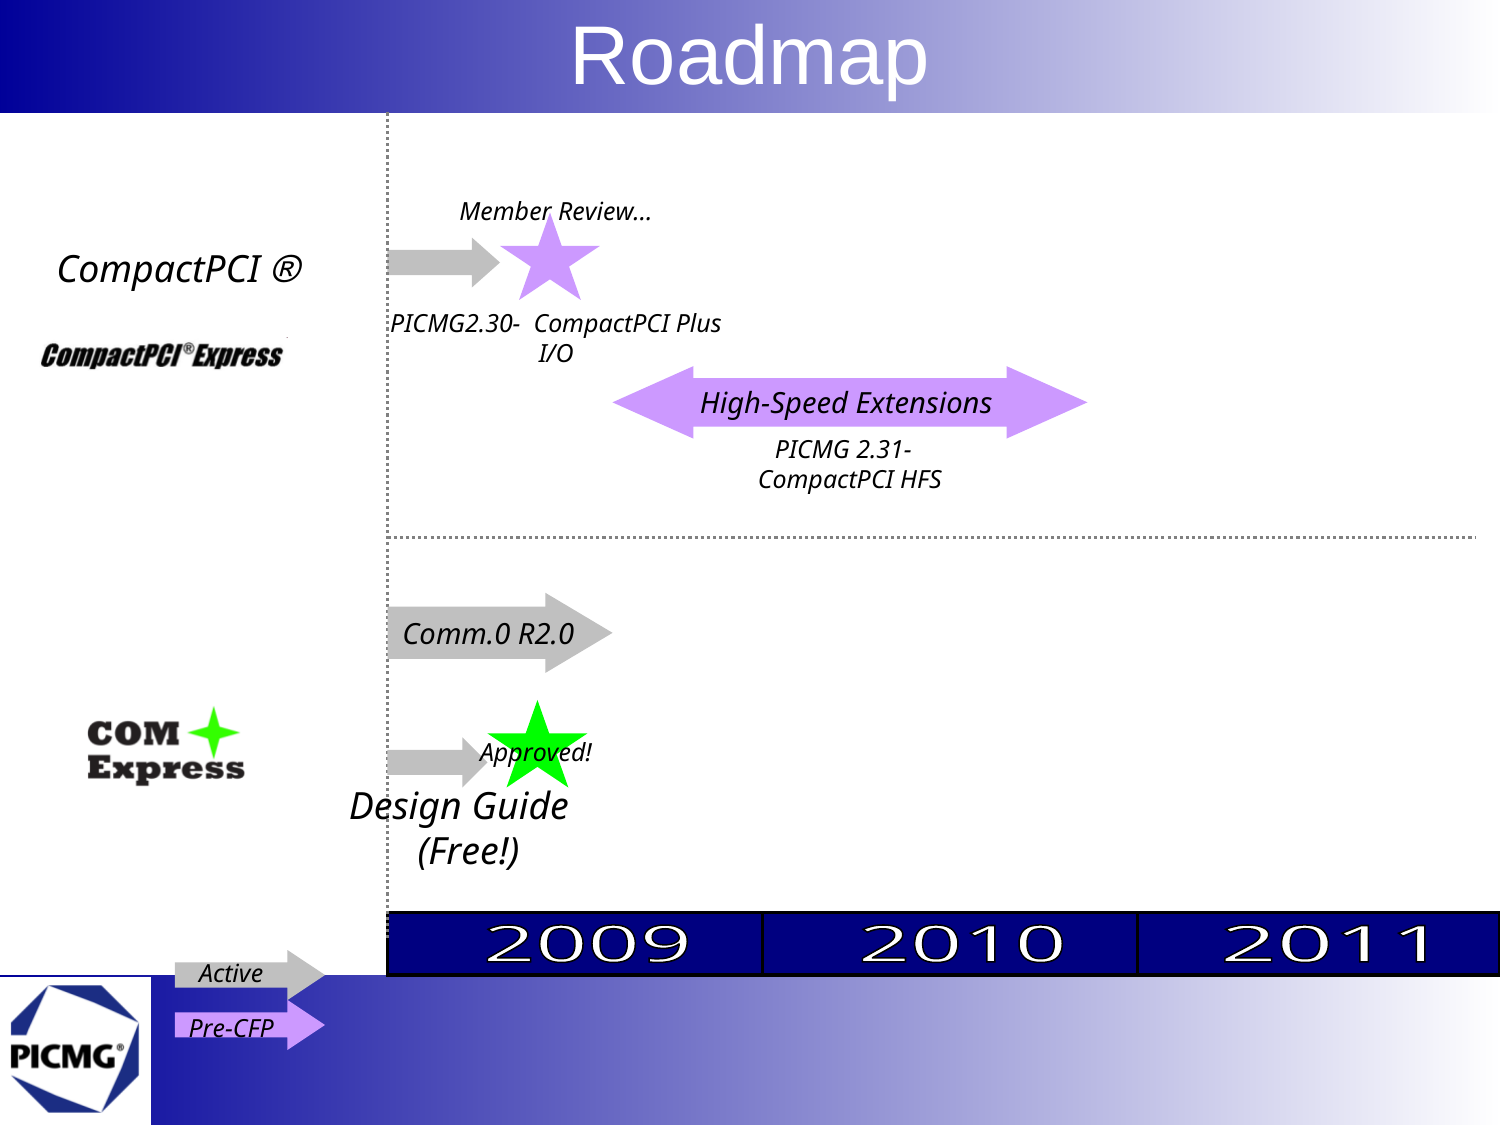

# Roadmap
Member Review…
CompactPCI 
PICMG2.30- CompactPCI Plus I/O
High-Speed Extensions
PICMG 2.31-
CompactPCI HFS
Comm.0 R2.0
Approved!
Design Guide
(Free!)
2009
2010
2011
Active
Pre-CFP